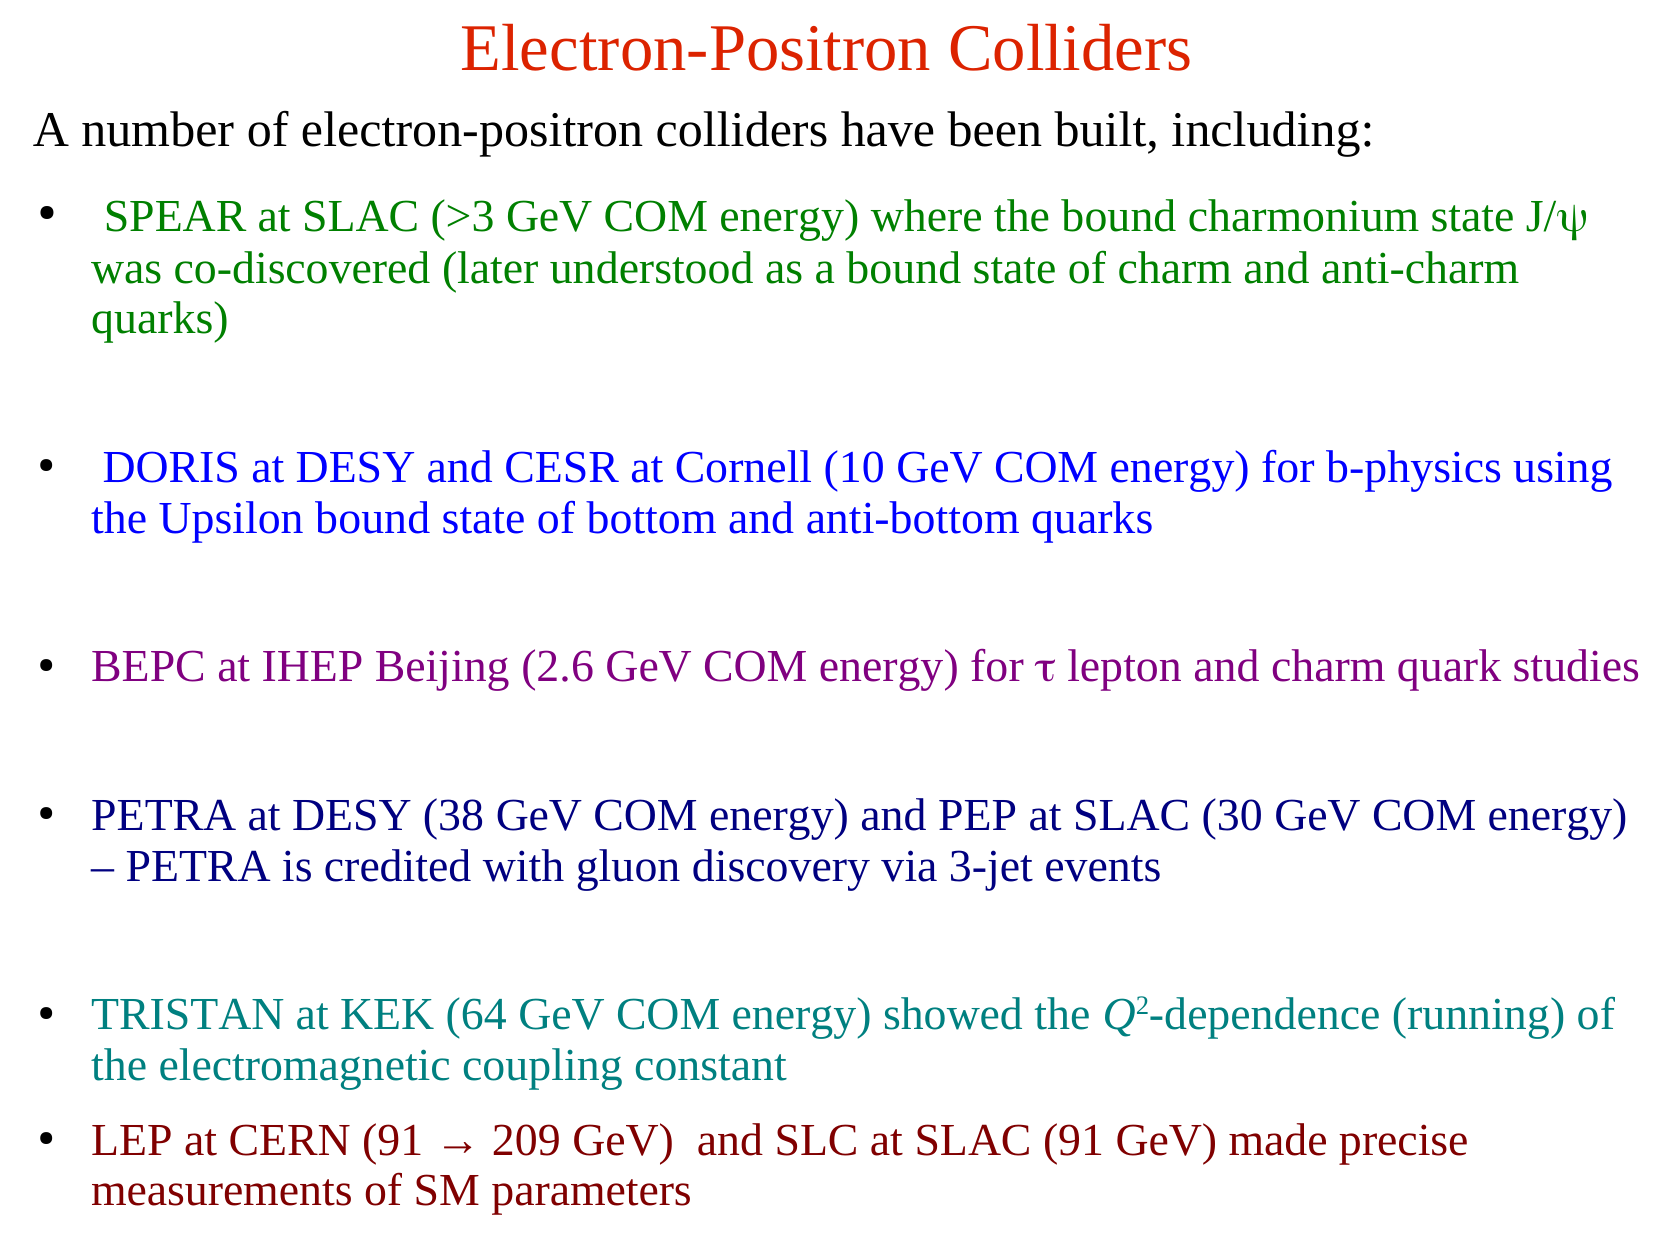

# Electron-Positron Colliders
 A number of electron-positron colliders have been built, including:
 SPEAR at SLAC (>3 GeV COM energy) where the bound charmonium state J/ψ was co-discovered (later understood as a bound state of charm and anti-charm quarks)
 DORIS at DESY and CESR at Cornell (10 GeV COM energy) for b-physics using the Upsilon bound state of bottom and anti-bottom quarks
BEPC at IHEP Beijing (2.6 GeV COM energy) for τ lepton and charm quark studies
PETRA at DESY (38 GeV COM energy) and PEP at SLAC (30 GeV COM energy) – PETRA is credited with gluon discovery via 3-jet events
TRISTAN at KEK (64 GeV COM energy) showed the Q2-dependence (running) of the electromagnetic coupling constant
LEP at CERN (91 → 209 GeV) and SLC at SLAC (91 GeV) made precise measurements of SM parameters